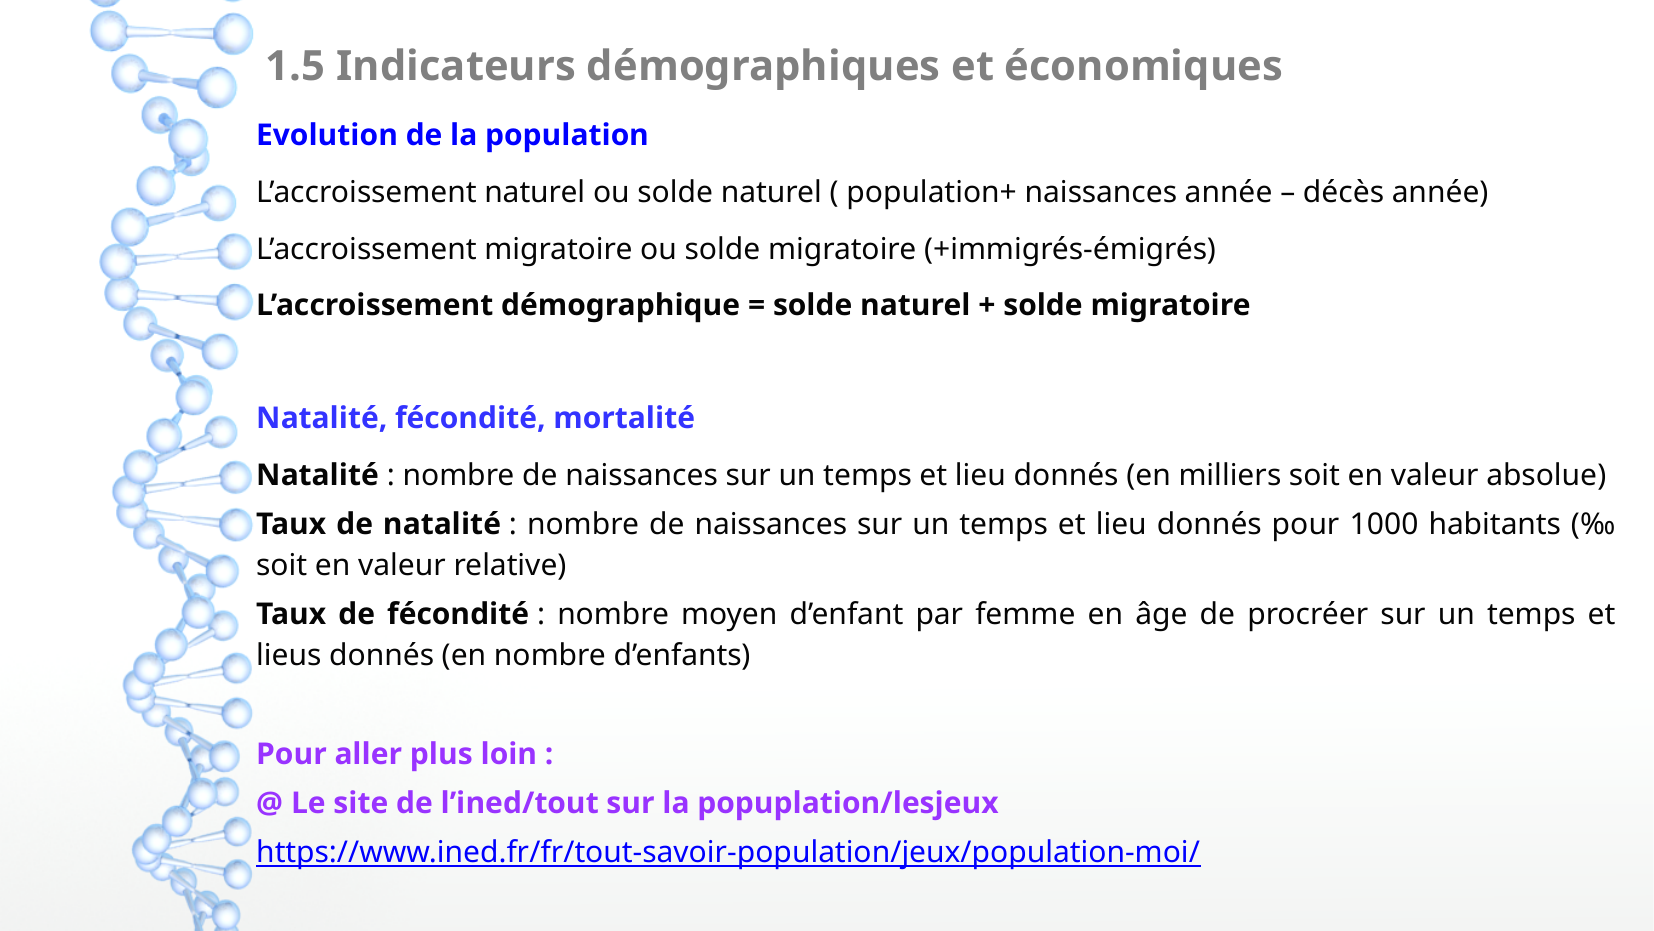

# 1.5 Indicateurs démographiques et économiques
Evolution de la population
L’accroissement naturel ou solde naturel ( population+ naissances année – décès année)
L’accroissement migratoire ou solde migratoire (+immigrés-émigrés)
L’accroissement démographique = solde naturel + solde migratoire
Natalité, fécondité, mortalité
Natalité : nombre de naissances sur un temps et lieu donnés (en milliers soit en valeur absolue)
Taux de natalité : nombre de naissances sur un temps et lieu donnés pour 1000 habitants (‰ soit en valeur relative)
Taux de fécondité : nombre moyen d’enfant par femme en âge de procréer sur un temps et lieus donnés (en nombre d’enfants)
Pour aller plus loin :
@ Le site de l’ined/tout sur la popuplation/lesjeux
https://www.ined.fr/fr/tout-savoir-population/jeux/population-moi/